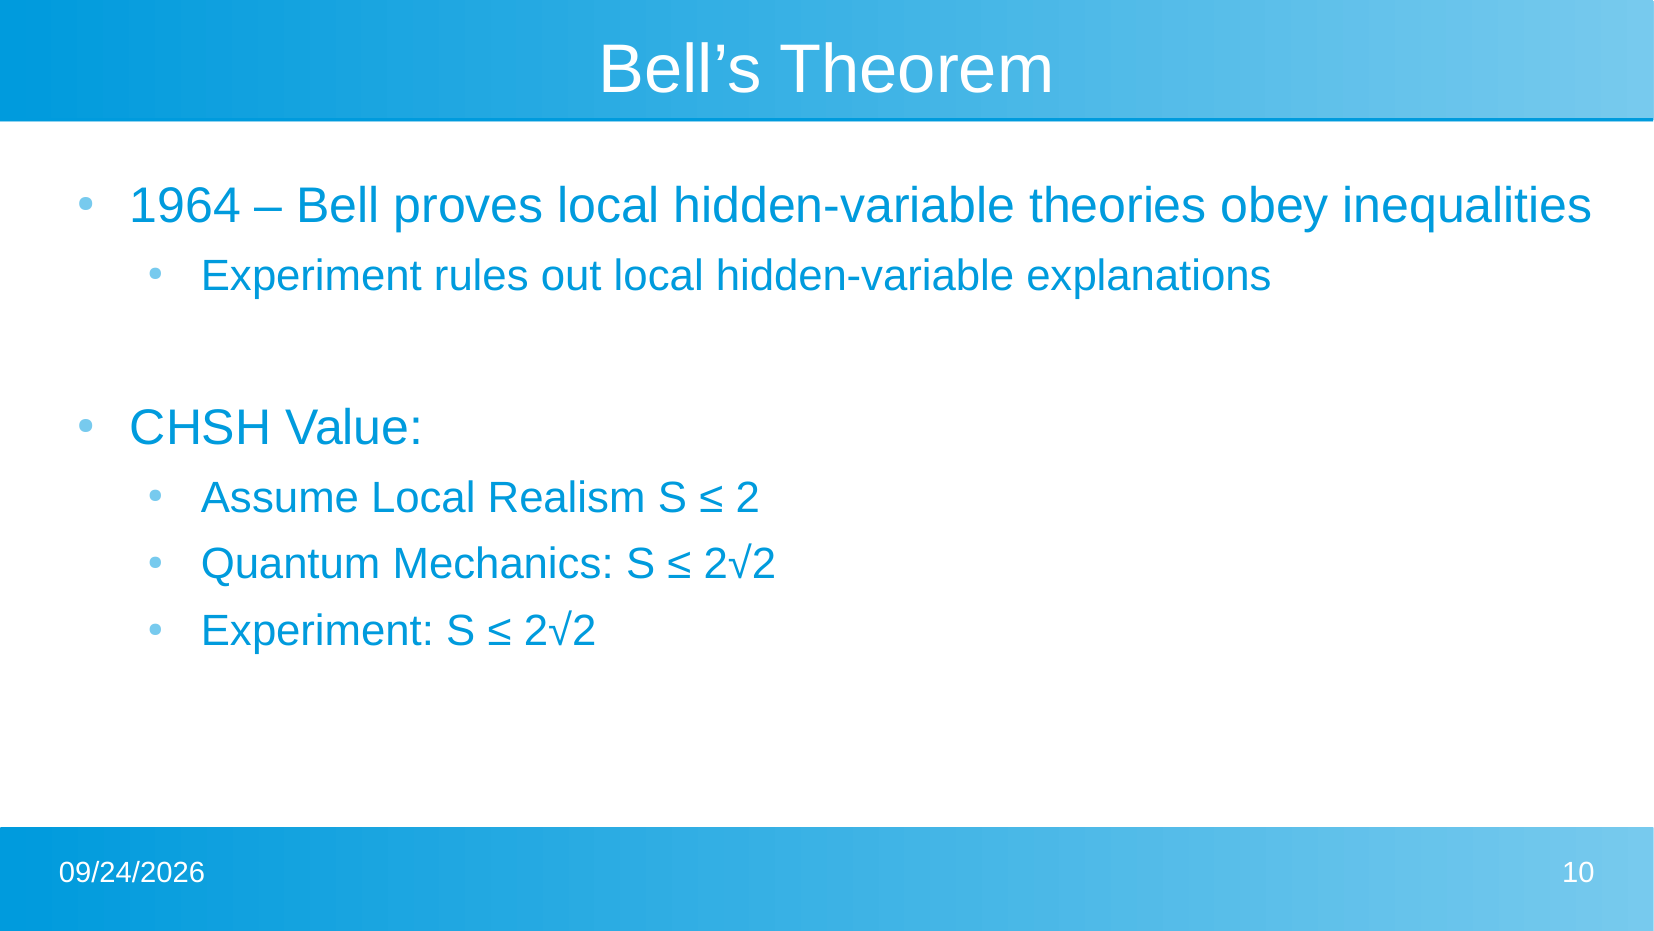

# Bell’s Theorem
1964 – Bell proves local hidden-variable theories obey inequalities
Experiment rules out local hidden-variable explanations
CHSH Value:
Assume Local Realism S ≤ 2
Quantum Mechanics: S ≤ 2√2
Experiment: S ≤ 2√2
10